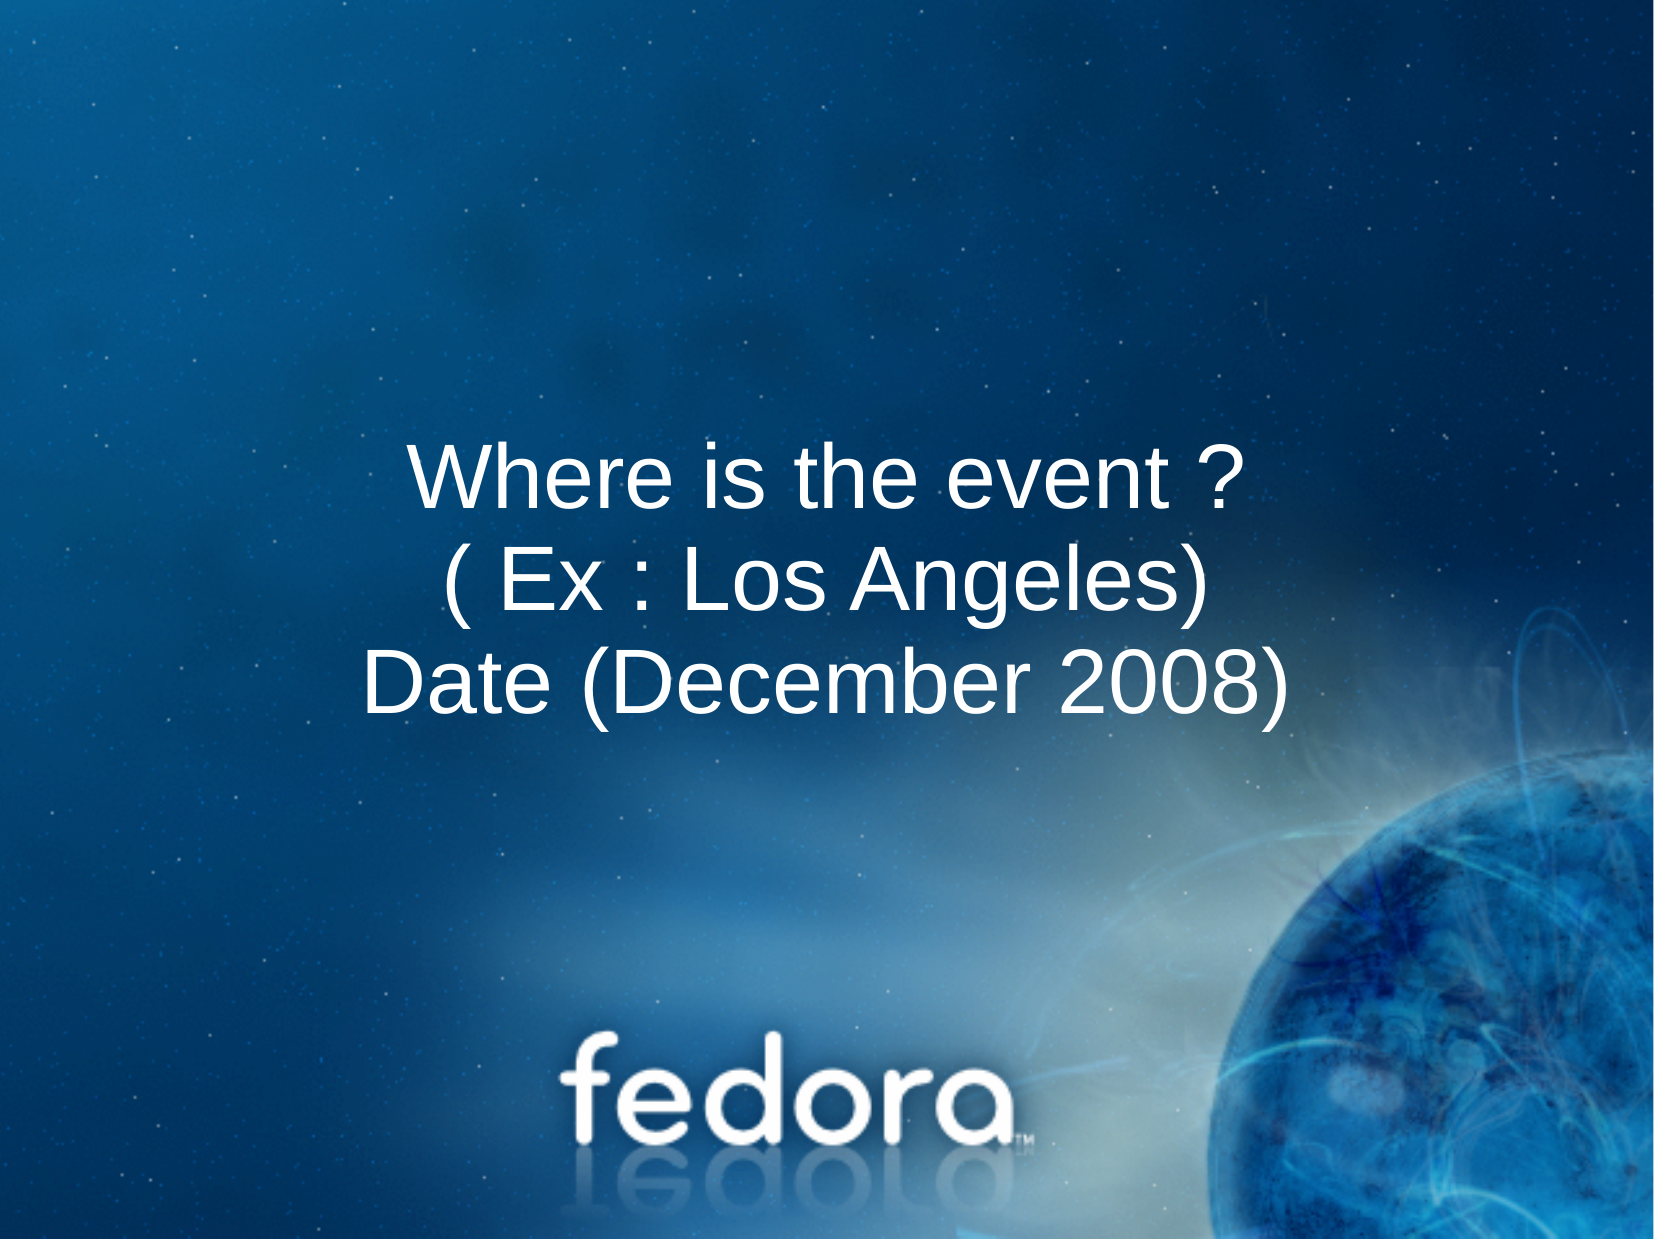

# Where is the event ? ( Ex : Los Angeles) Date (December 2008)